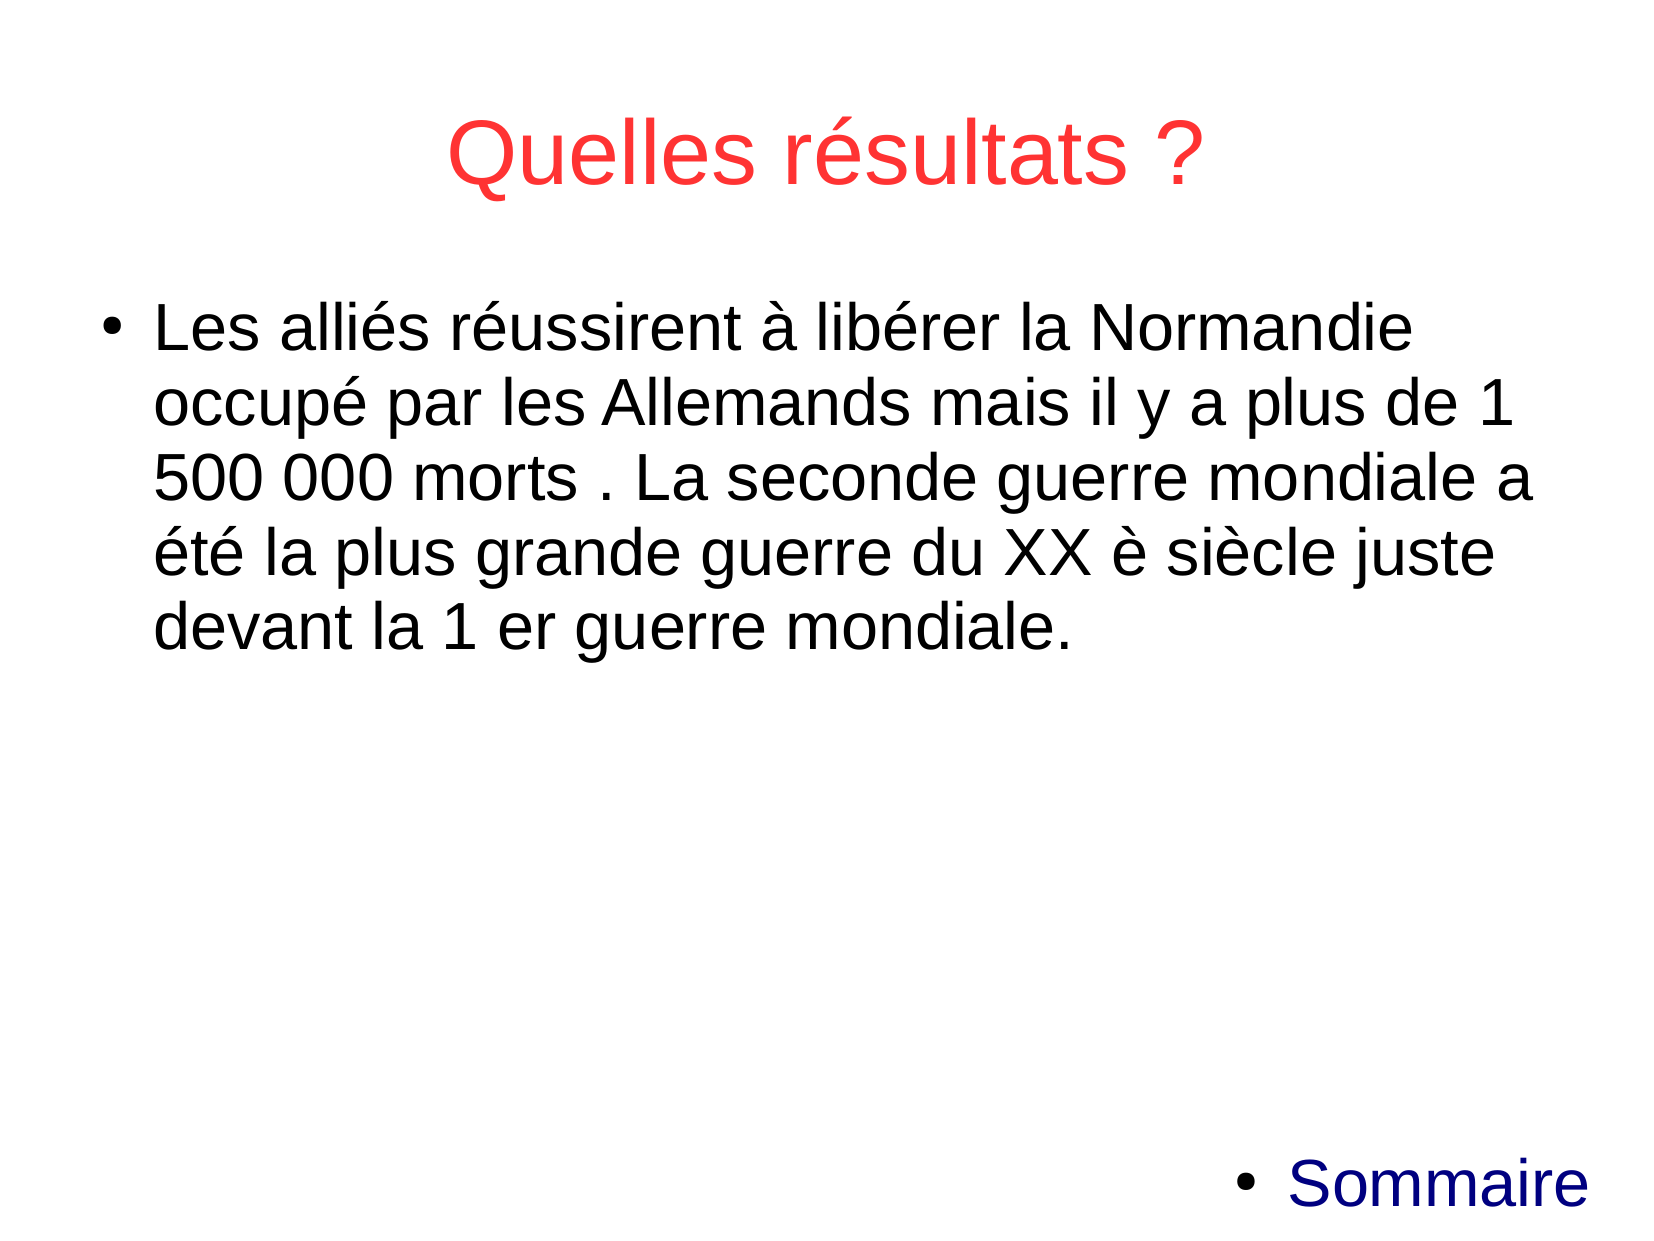

# Quelles résultats ?
Les alliés réussirent à libérer la Normandie occupé par les Allemands mais il y a plus de 1 500 000 morts . La seconde guerre mondiale a été la plus grande guerre du XX è siècle juste devant la 1 er guerre mondiale.
Sommaire